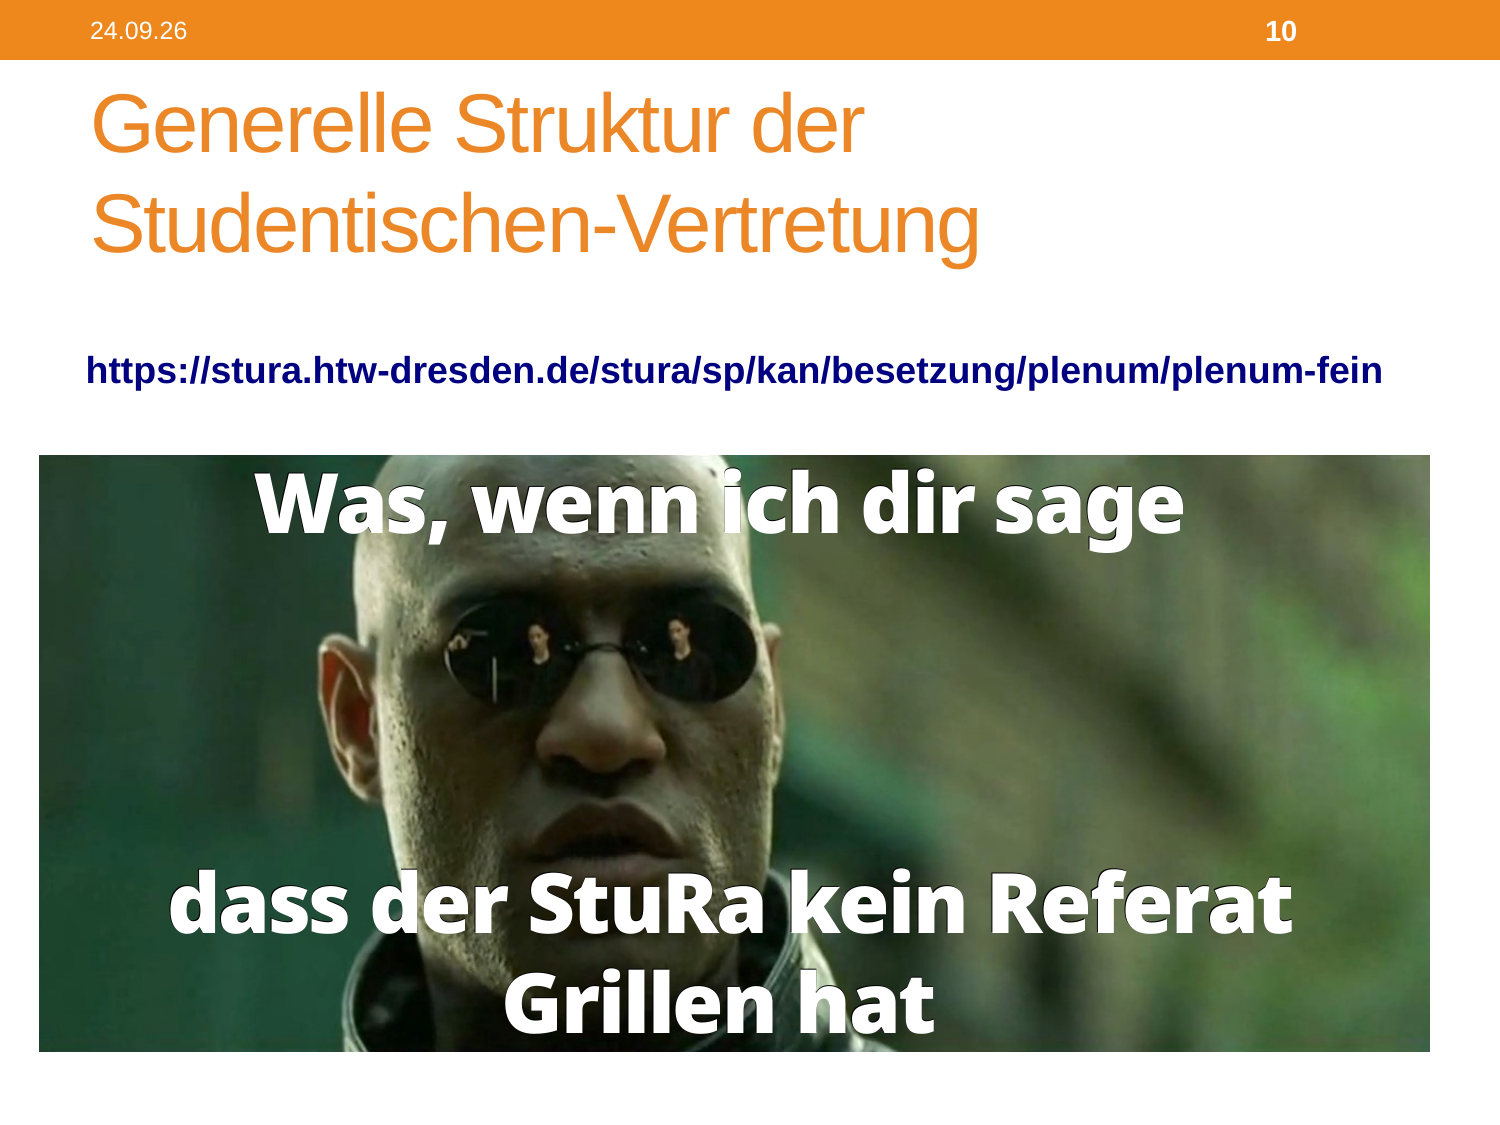

# Generelle Struktur der Studentischen-Vertretung
https://stura.htw-dresden.de/stura/sp/kan/besetzung/plenum/plenum-fein
Was, wenn ich dir sage
dass der StuRa kein Referat Grillen hat